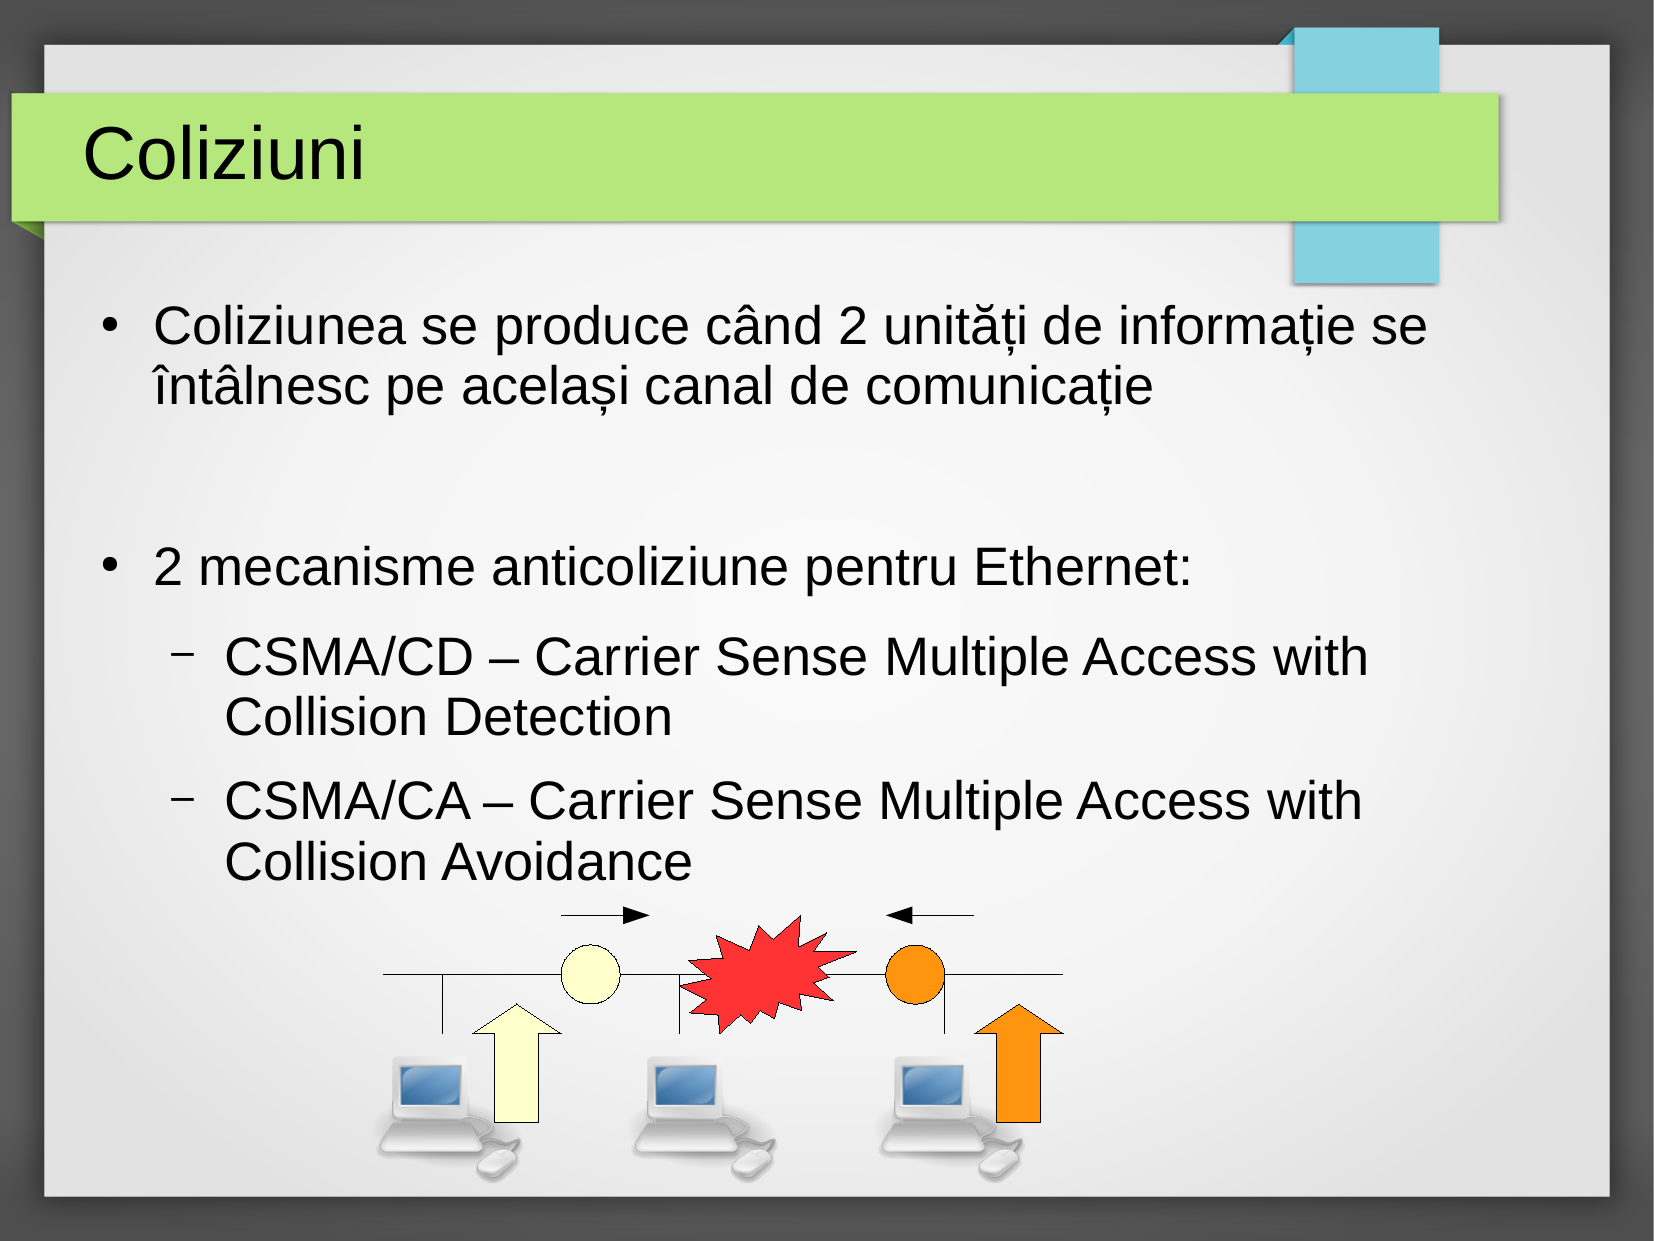

# Coliziuni
Coliziunea se produce când 2 unități de informație se întâlnesc pe același canal de comunicație
2 mecanisme anticoliziune pentru Ethernet:
CSMA/CD – Carrier Sense Multiple Access with Collision Detection
CSMA/CA – Carrier Sense Multiple Access with Collision Avoidance